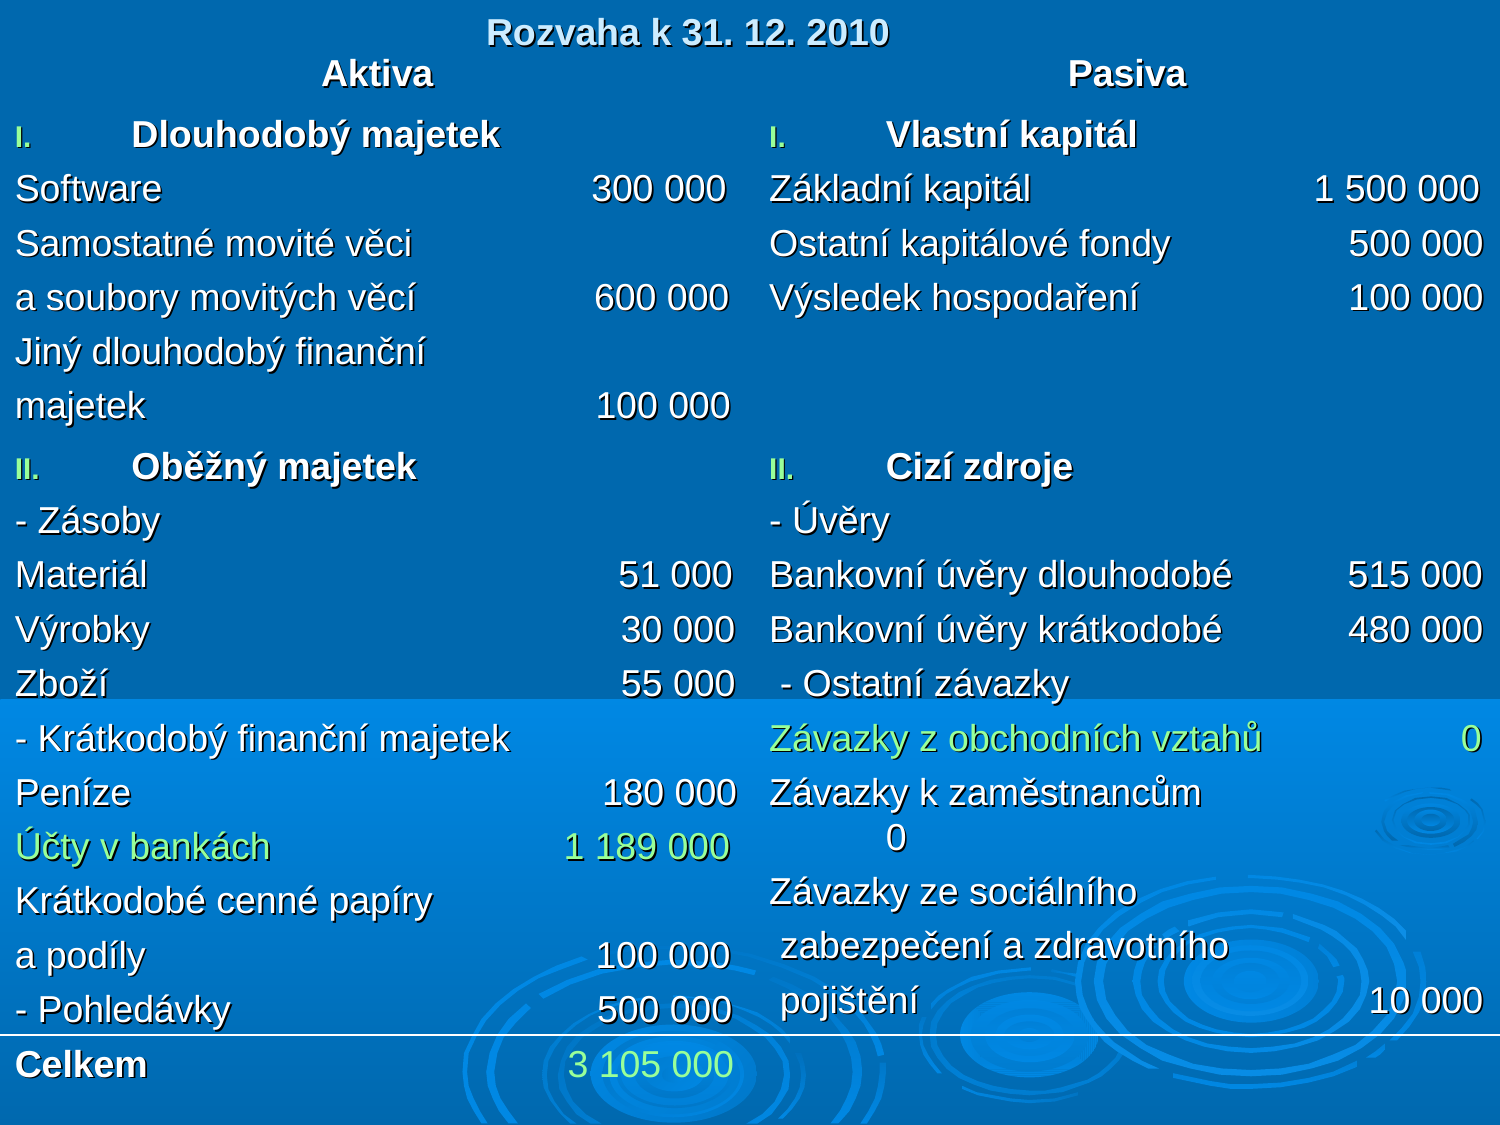

Rozvaha k 31. 12. 2010
| Aktiva | Pasiva |
| --- | --- |
| Dlouhodobý majetek Software 300 000 Samostatné movité věci a soubory movitých věcí 600 000 Jiný dlouhodobý finanční majetek 100 000 | Vlastní kapitál Základní kapitál 1 500 000 Ostatní kapitálové fondy 500 000 Výsledek hospodaření 100 000 |
| Oběžný majetek - Zásoby Materiál 51 000 Výrobky 30 000 Zboží 55 000 - Krátkodobý finanční majetek Peníze 180 000 Účty v bankách 1 189 000 Krátkodobé cenné papíry a podíly 100 000 - Pohledávky 500 000 Celkem 3 105 000 | Cizí zdroje - Úvěry Bankovní úvěry dlouhodobé 515 000 Bankovní úvěry krátkodobé 480 000 - Ostatní závazky Závazky z obchodních vztahů 0 Závazky k zaměstnancům 0 Závazky ze sociálního zabezpečení a zdravotního pojištění 10 000 Celkem 3 105 000 |